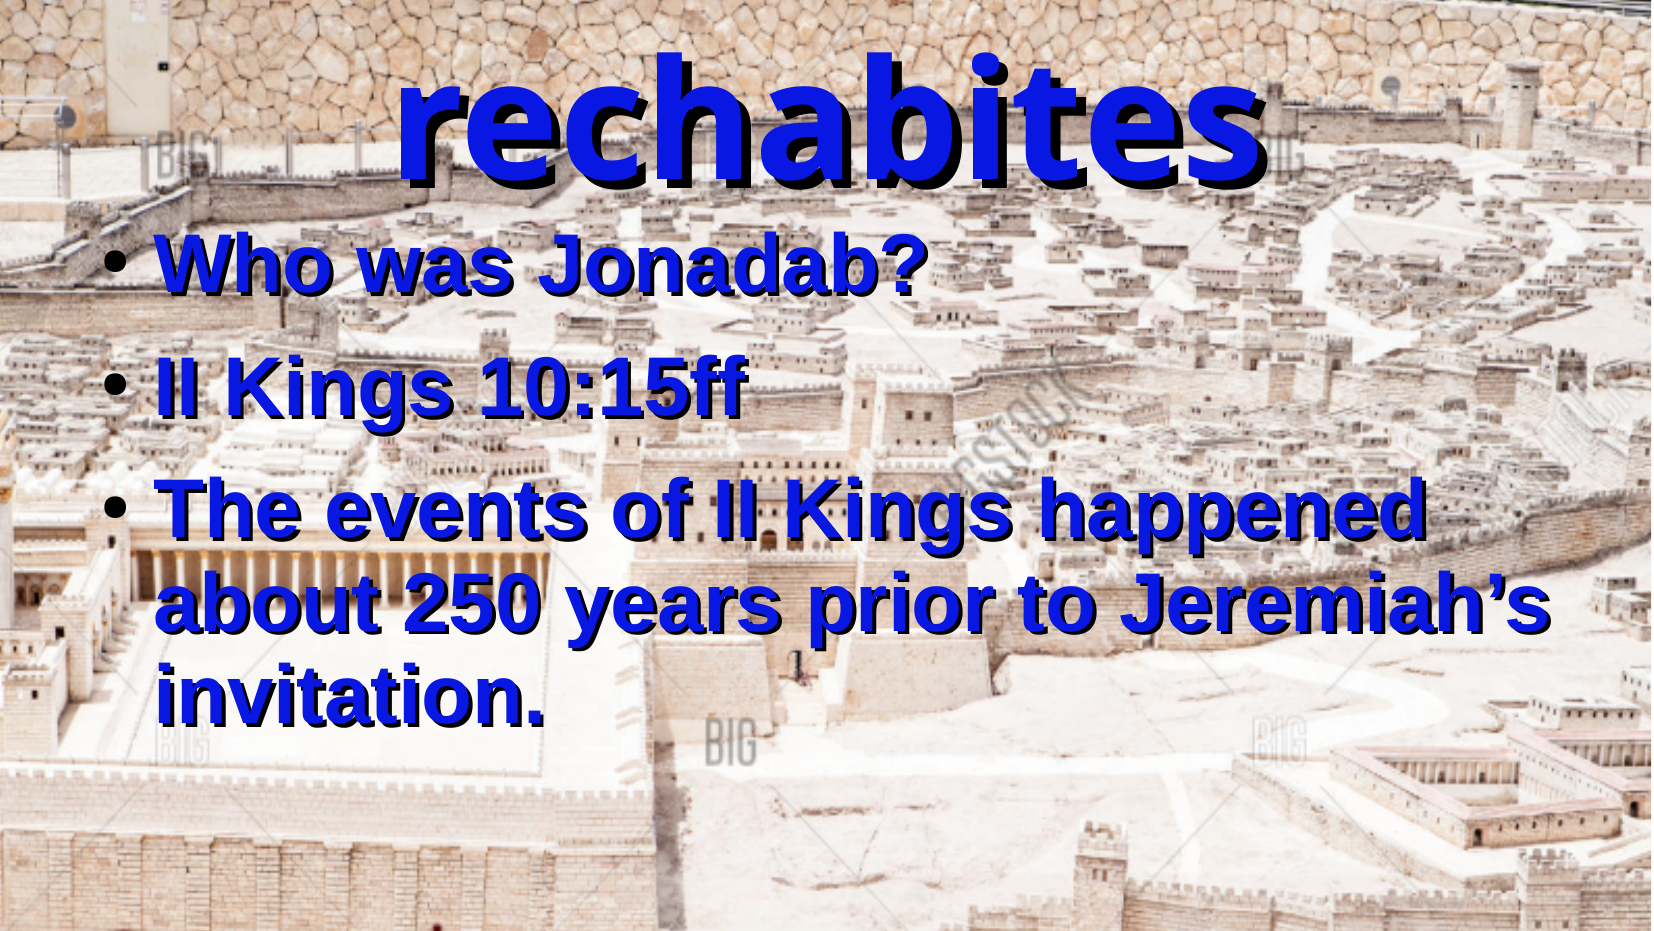

# rechabites
Who was Jonadab?
II Kings 10:15ff
The events of II Kings happened about 250 years prior to Jeremiah’s invitation.